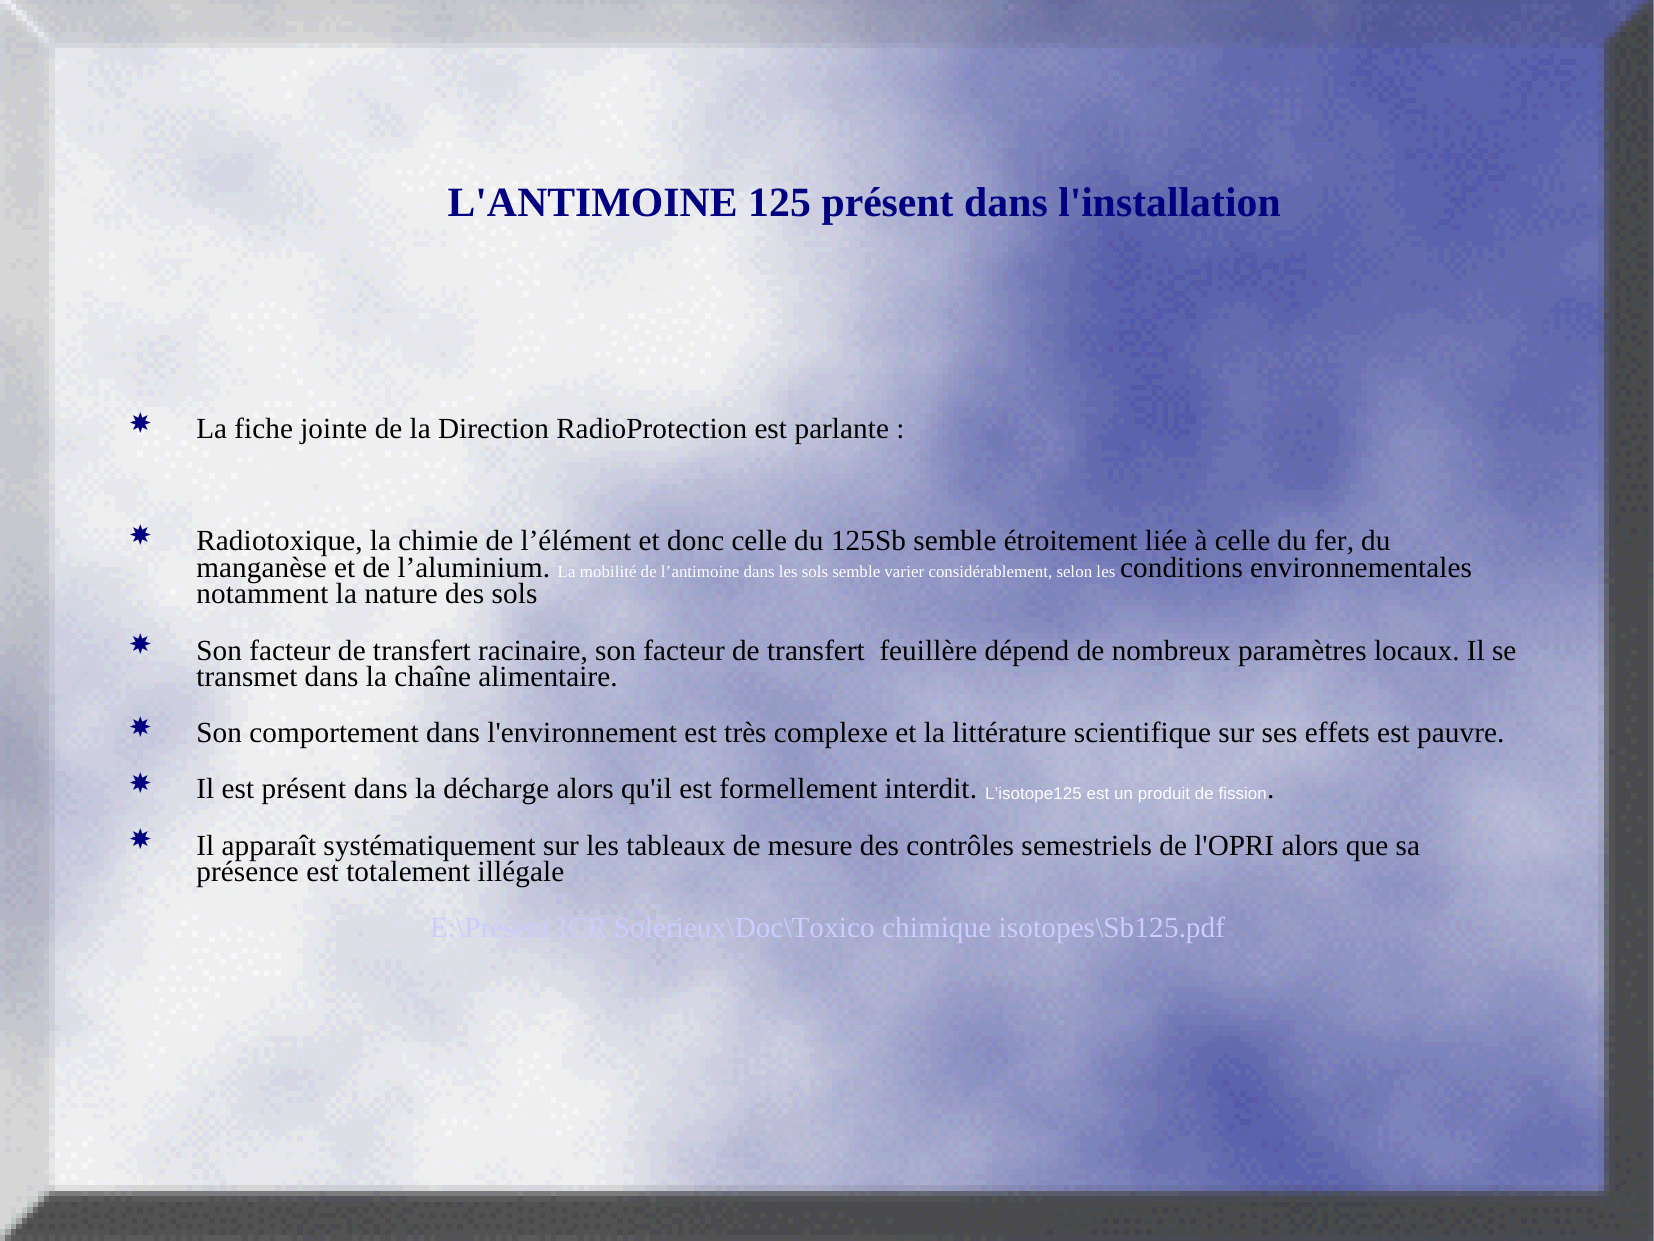

# L'ANTIMOINE 125 présent dans l'installation
La fiche jointe de la Direction RadioProtection est parlante :
Radiotoxique, la chimie de l’élément et donc celle du 125Sb semble étroitement liée à celle du fer, du manganèse et de l’aluminium. La mobilité de l’antimoine dans les sols semble varier considérablement, selon les conditions environnementales notamment la nature des sols
Son facteur de transfert racinaire, son facteur de transfert feuillère dépend de nombreux paramètres locaux. Il se transmet dans la chaîne alimentaire.
Son comportement dans l'environnement est très complexe et la littérature scientifique sur ses effets est pauvre.
Il est présent dans la décharge alors qu'il est formellement interdit. L’isotope125 est un produit de fission.
Il apparaît systématiquement sur les tableaux de mesure des contrôles semestriels de l'OPRI alors que sa présence est totalement illégale
E:\Présent ICR Solerieux\Doc\Toxico chimique isotopes\Sb125.pdf